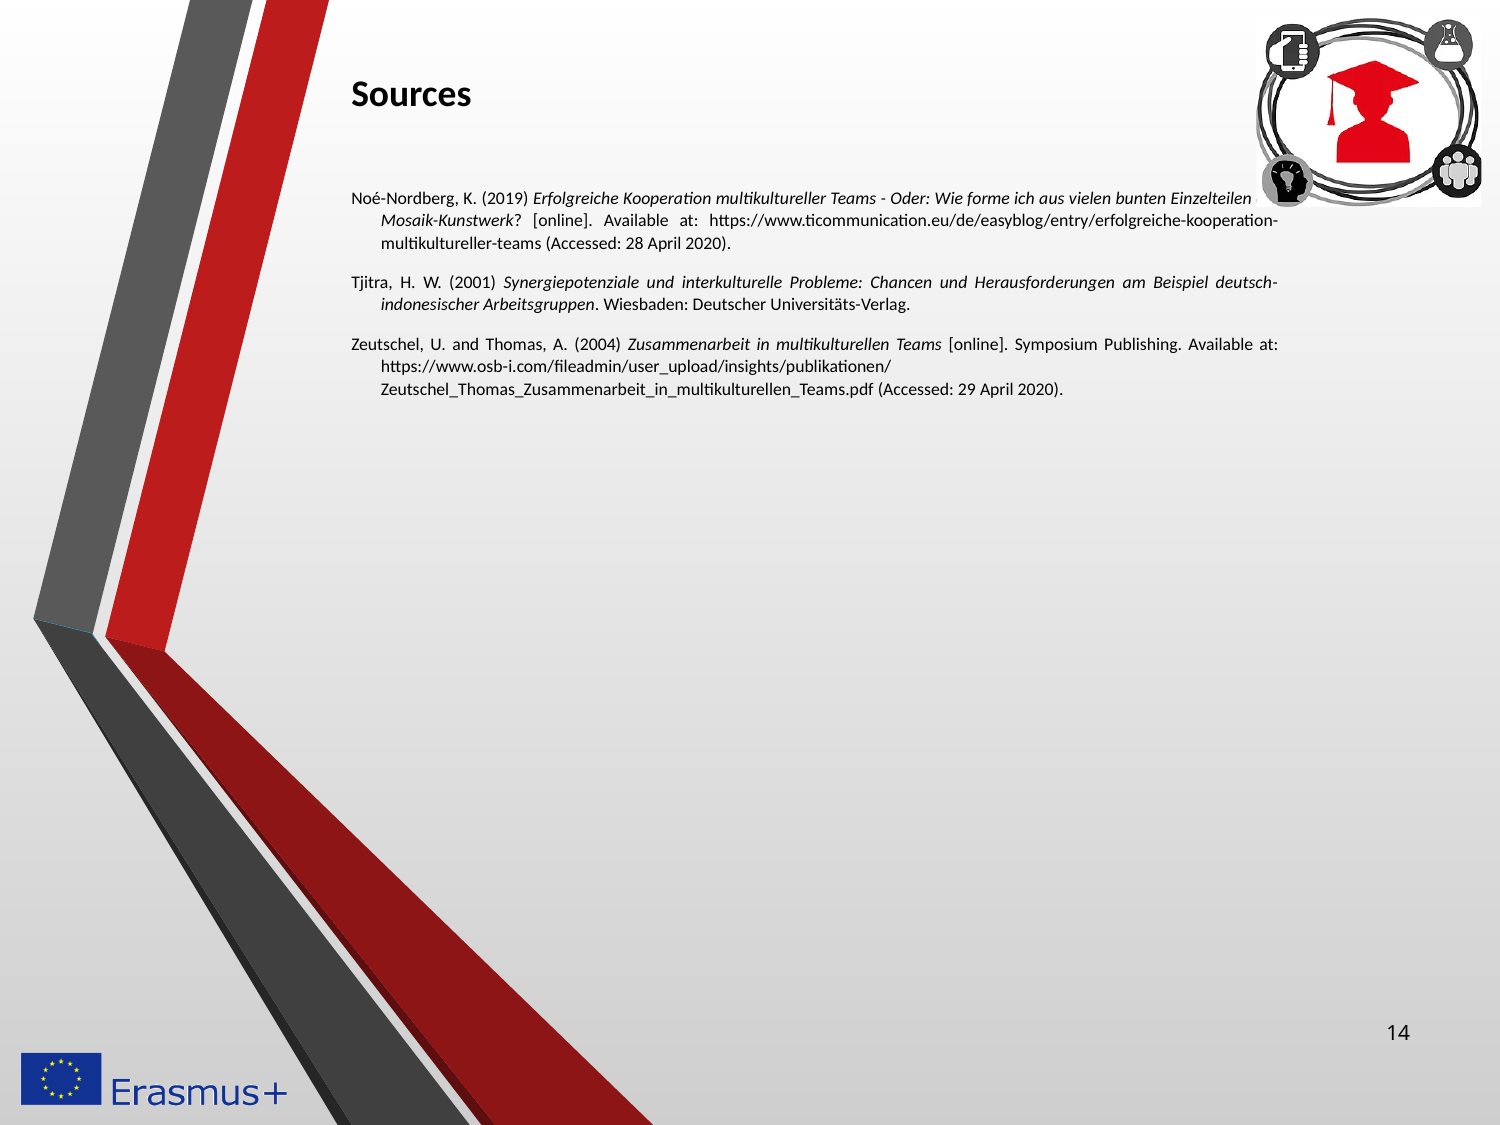

Sources
Noé-Nordberg, K. (2019) Erfolgreiche Kooperation multikultureller Teams - Oder: Wie forme ich aus vielen bunten Einzelteilen ein Mosaik-Kunstwerk? [online]. Available at: https://www.ticommunication.eu/de/easyblog/entry/erfolgreiche-kooperation-multikultureller-teams (Accessed: 28 April 2020).
Tjitra, H. W. (2001) Synergiepotenziale und interkulturelle Probleme: Chancen und Herausforderungen am Beispiel deutsch-indonesischer Arbeitsgruppen. Wiesbaden: Deutscher Universitäts-Verlag.
Zeutschel, U. and Thomas, A. (2004) Zusammenarbeit in multikulturellen Teams [online]. Symposium Publishing. Available at: https://www.osb-i.com/fileadmin/user_upload/insights/publikationen/Zeutschel_Thomas_Zusammenarbeit_in_multikulturellen_Teams.pdf (Accessed: 29 April 2020).